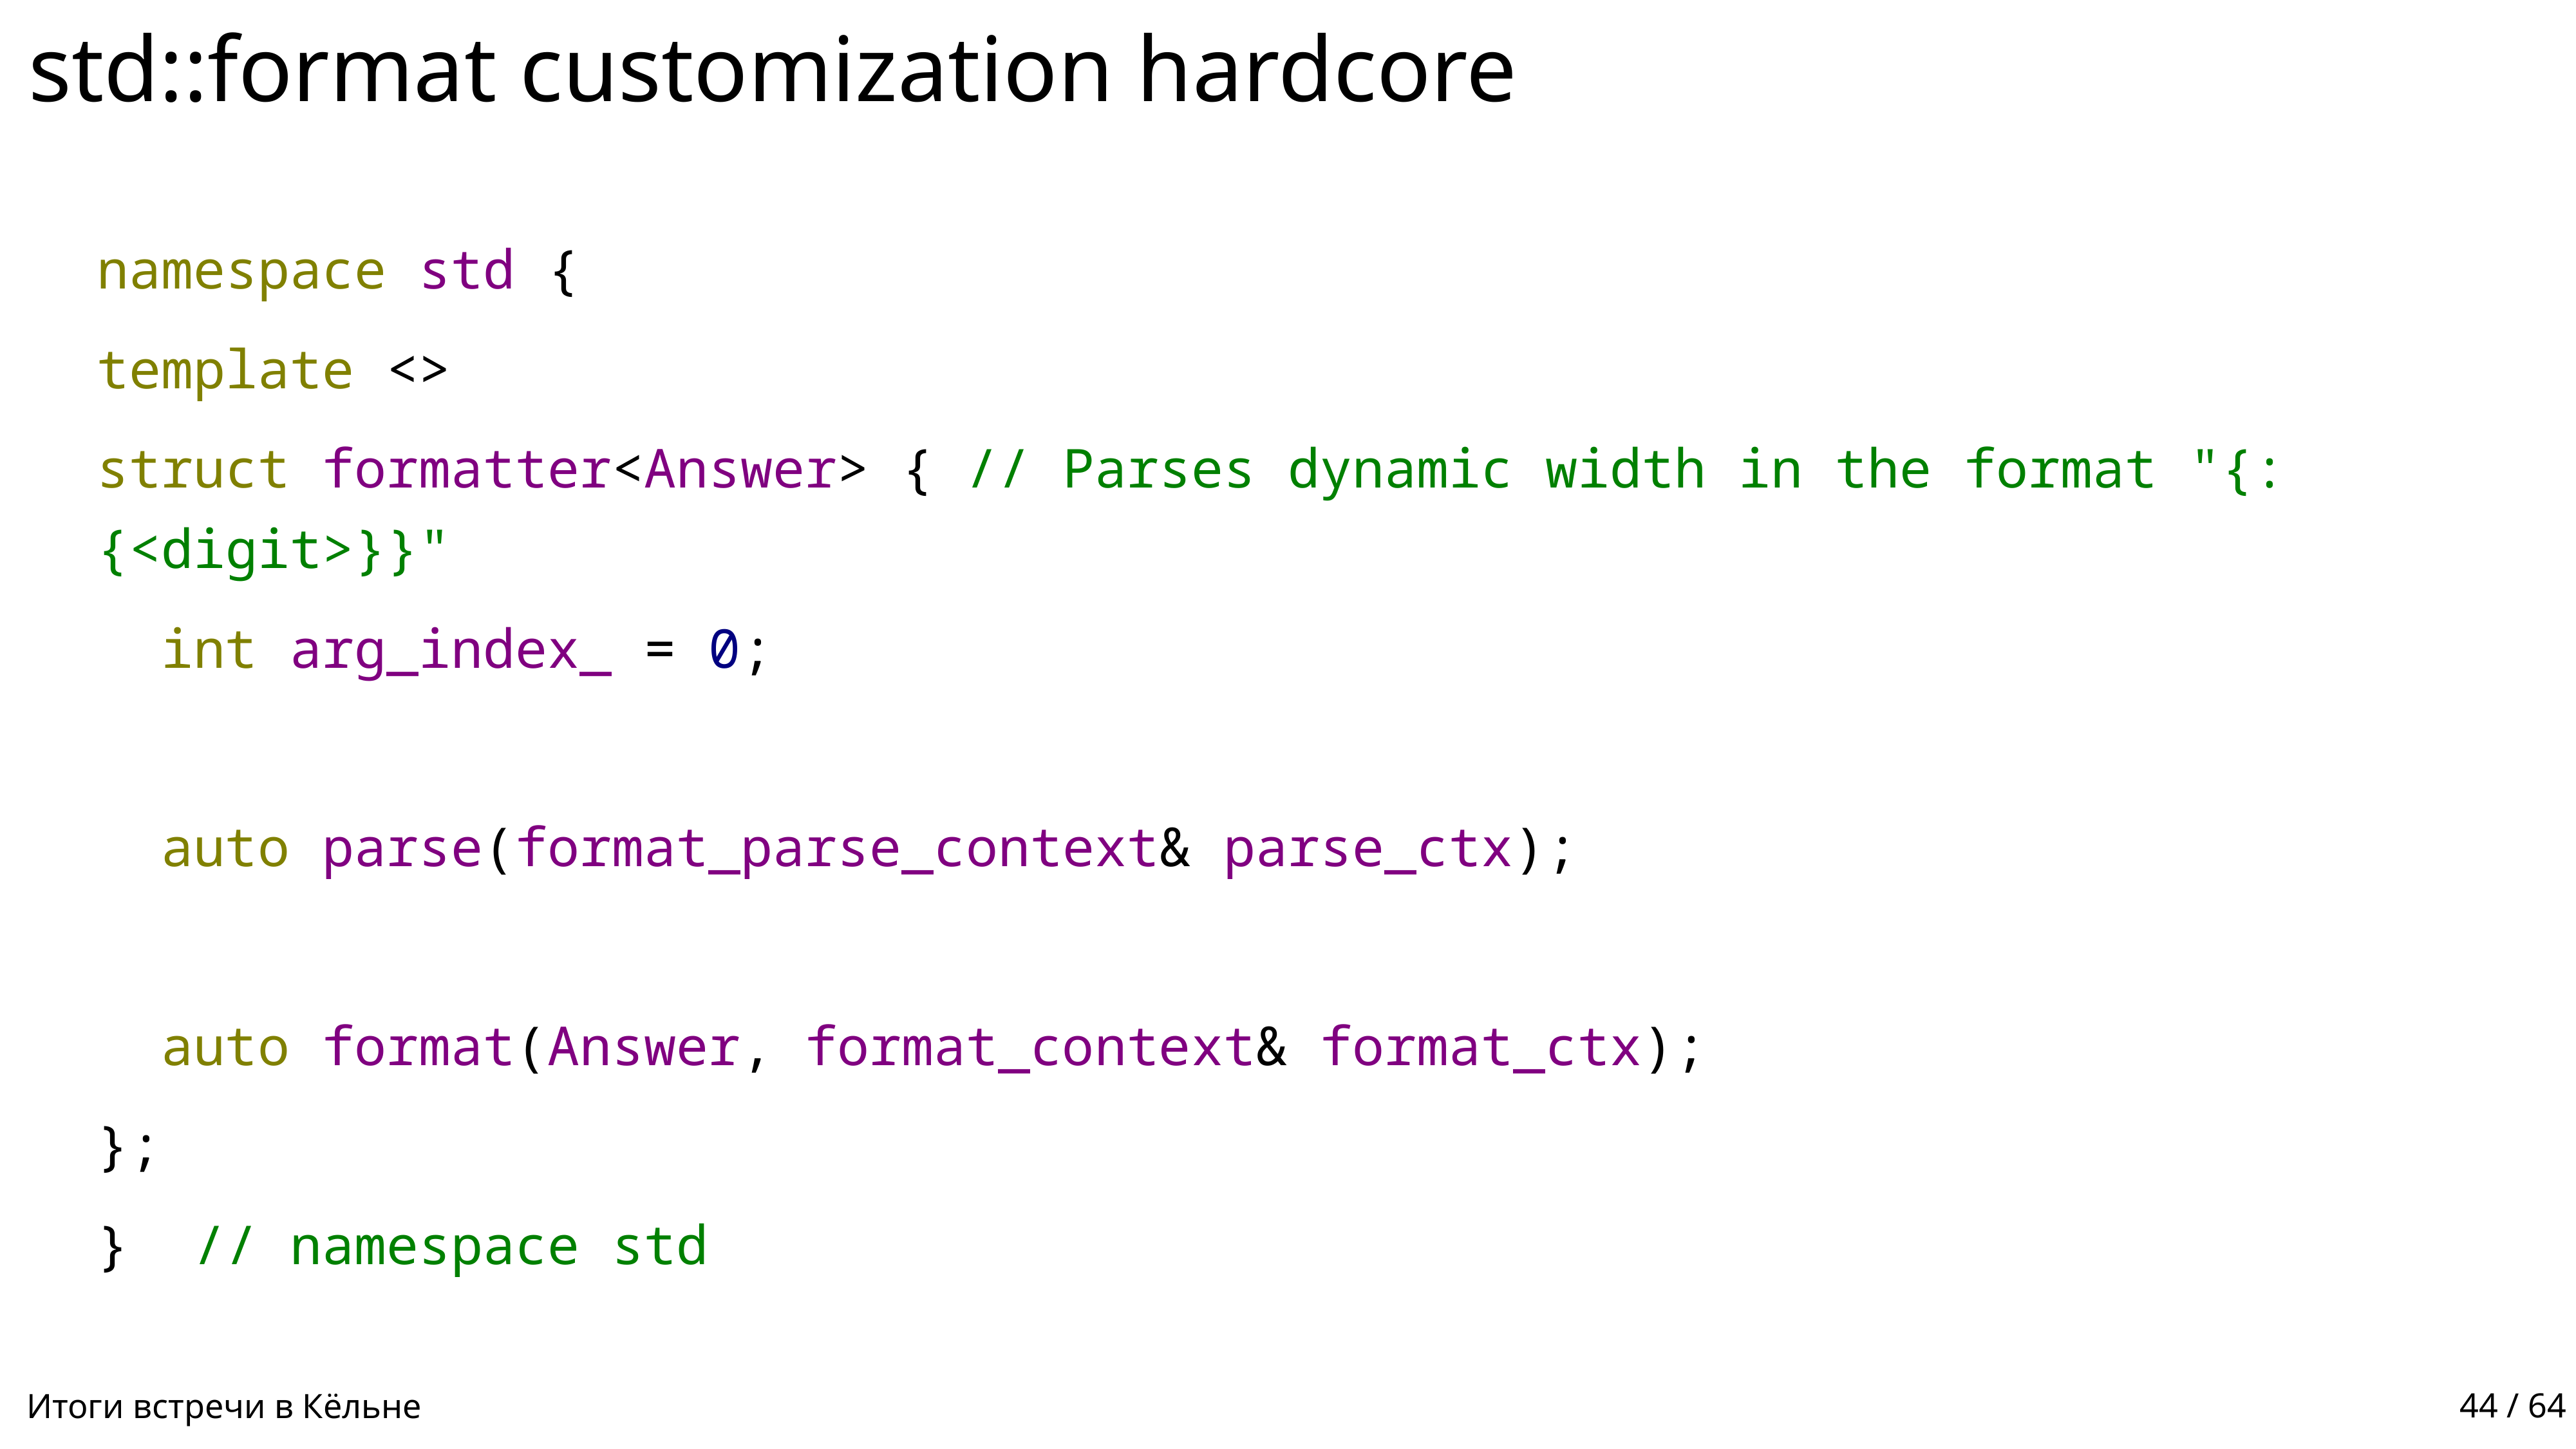

# std::format customization hardcore
namespace std {
template <>
struct formatter<Answer> { // Parses dynamic width in the format "{:{<digit>}}"
 int arg_index_ = 0;
 auto parse(format_parse_context& parse_ctx);
 auto format(Answer, format_context& format_ctx);
};
} // namespace std
Итоги встречи в Кёльне